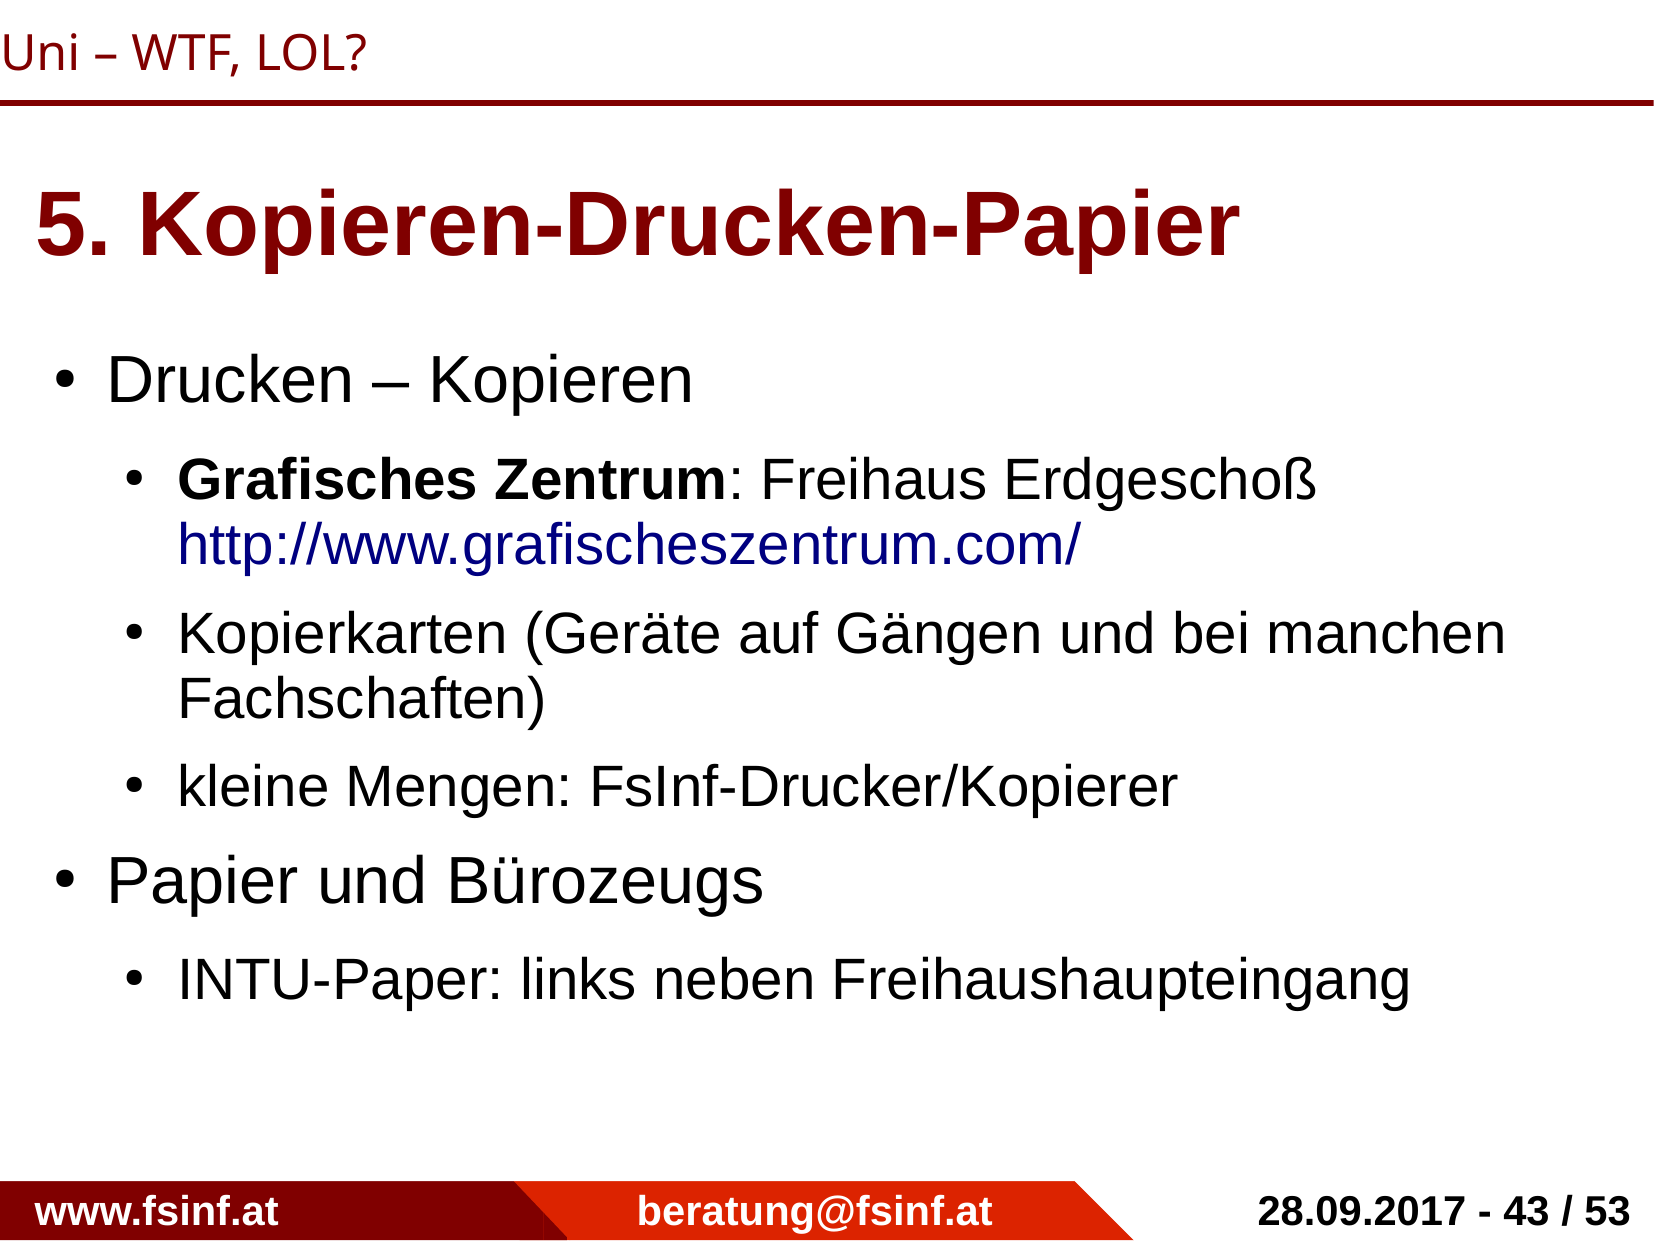

# 5. Kopieren-Drucken-Papier
Drucken – Kopieren
Grafisches Zentrum: Freihaus Erdgeschoßhttp://www.grafischeszentrum.com/
Kopierkarten (Geräte auf Gängen und bei manchen Fachschaften)
kleine Mengen: FsInf-Drucker/Kopierer
Papier und Bürozeugs
INTU-Paper: links neben Freihaushaupteingang